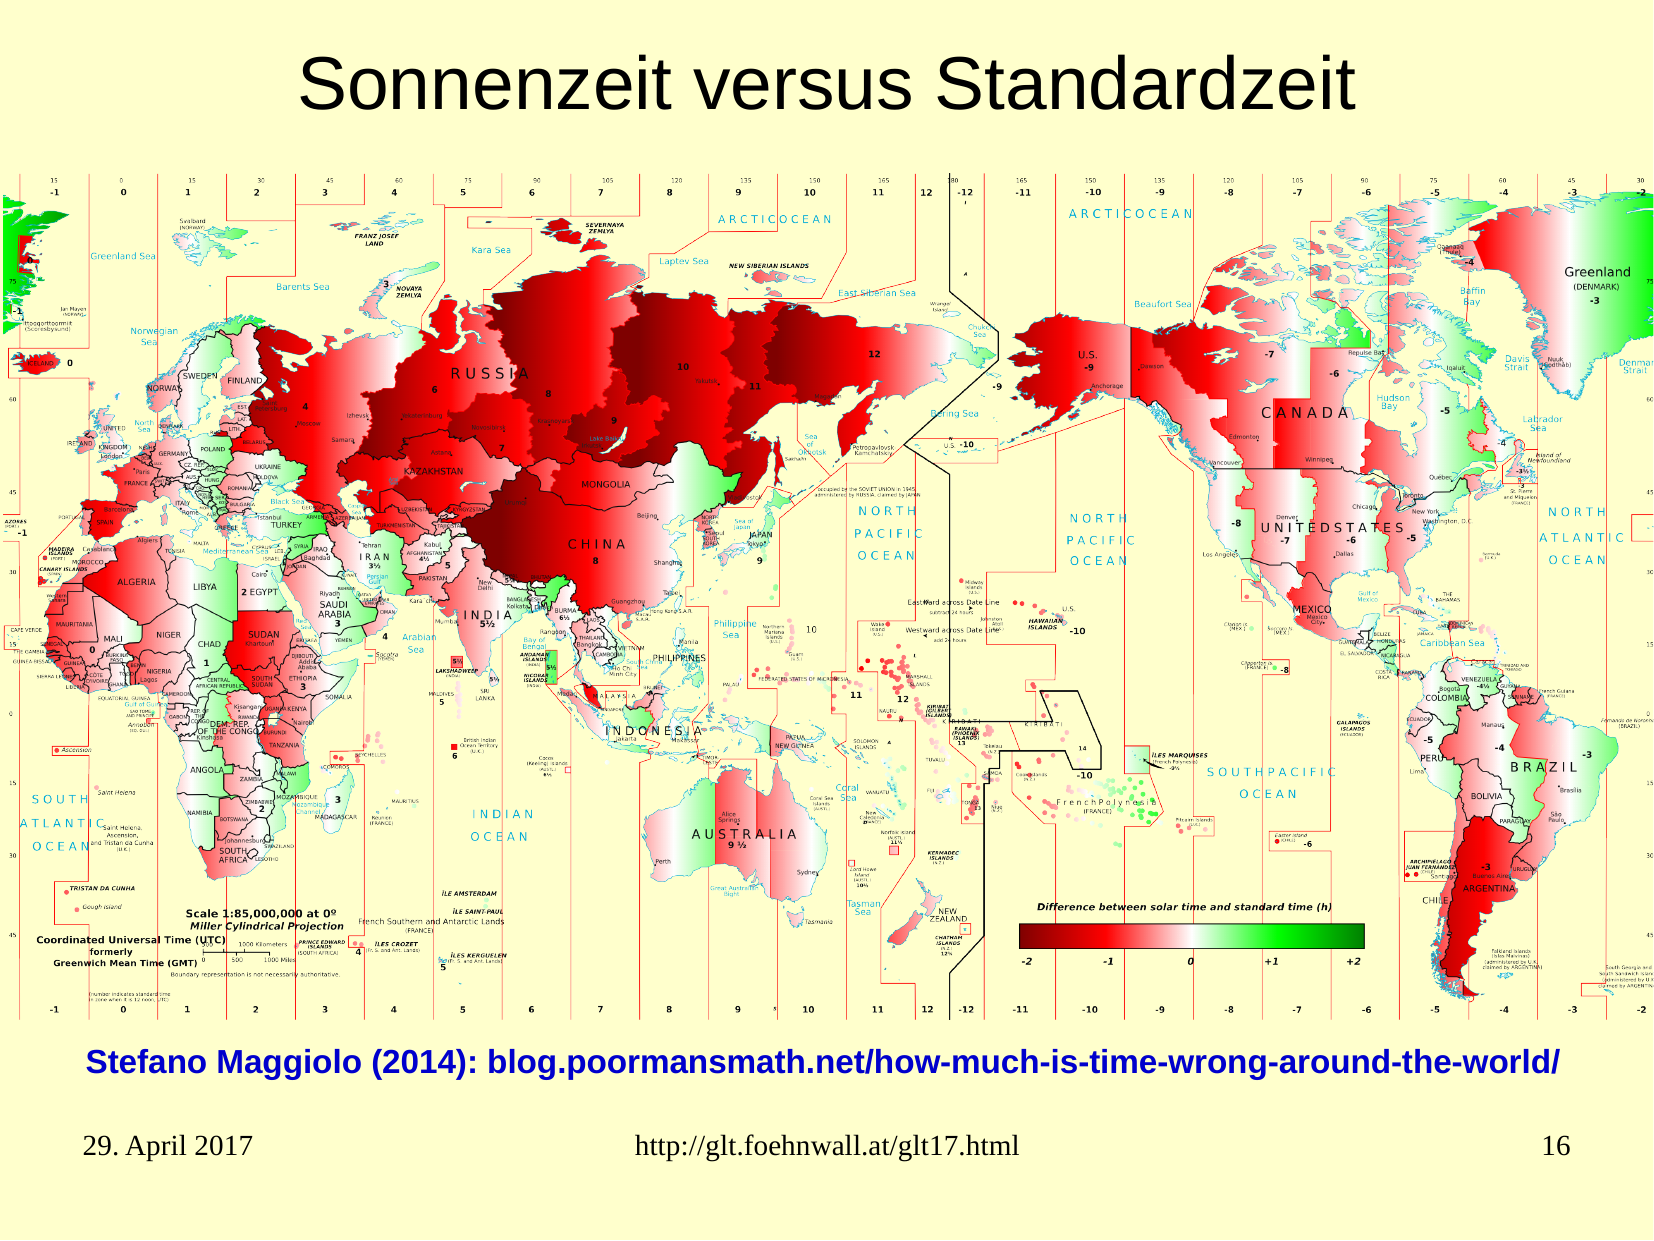

# Sonnenzeit versus Standardzeit
Stefano Maggiolo (2014): blog.poormansmath.net/how-much-is-time-wrong-around-the-world/
29. April 2017
http://glt.foehnwall.at/glt17.html
16